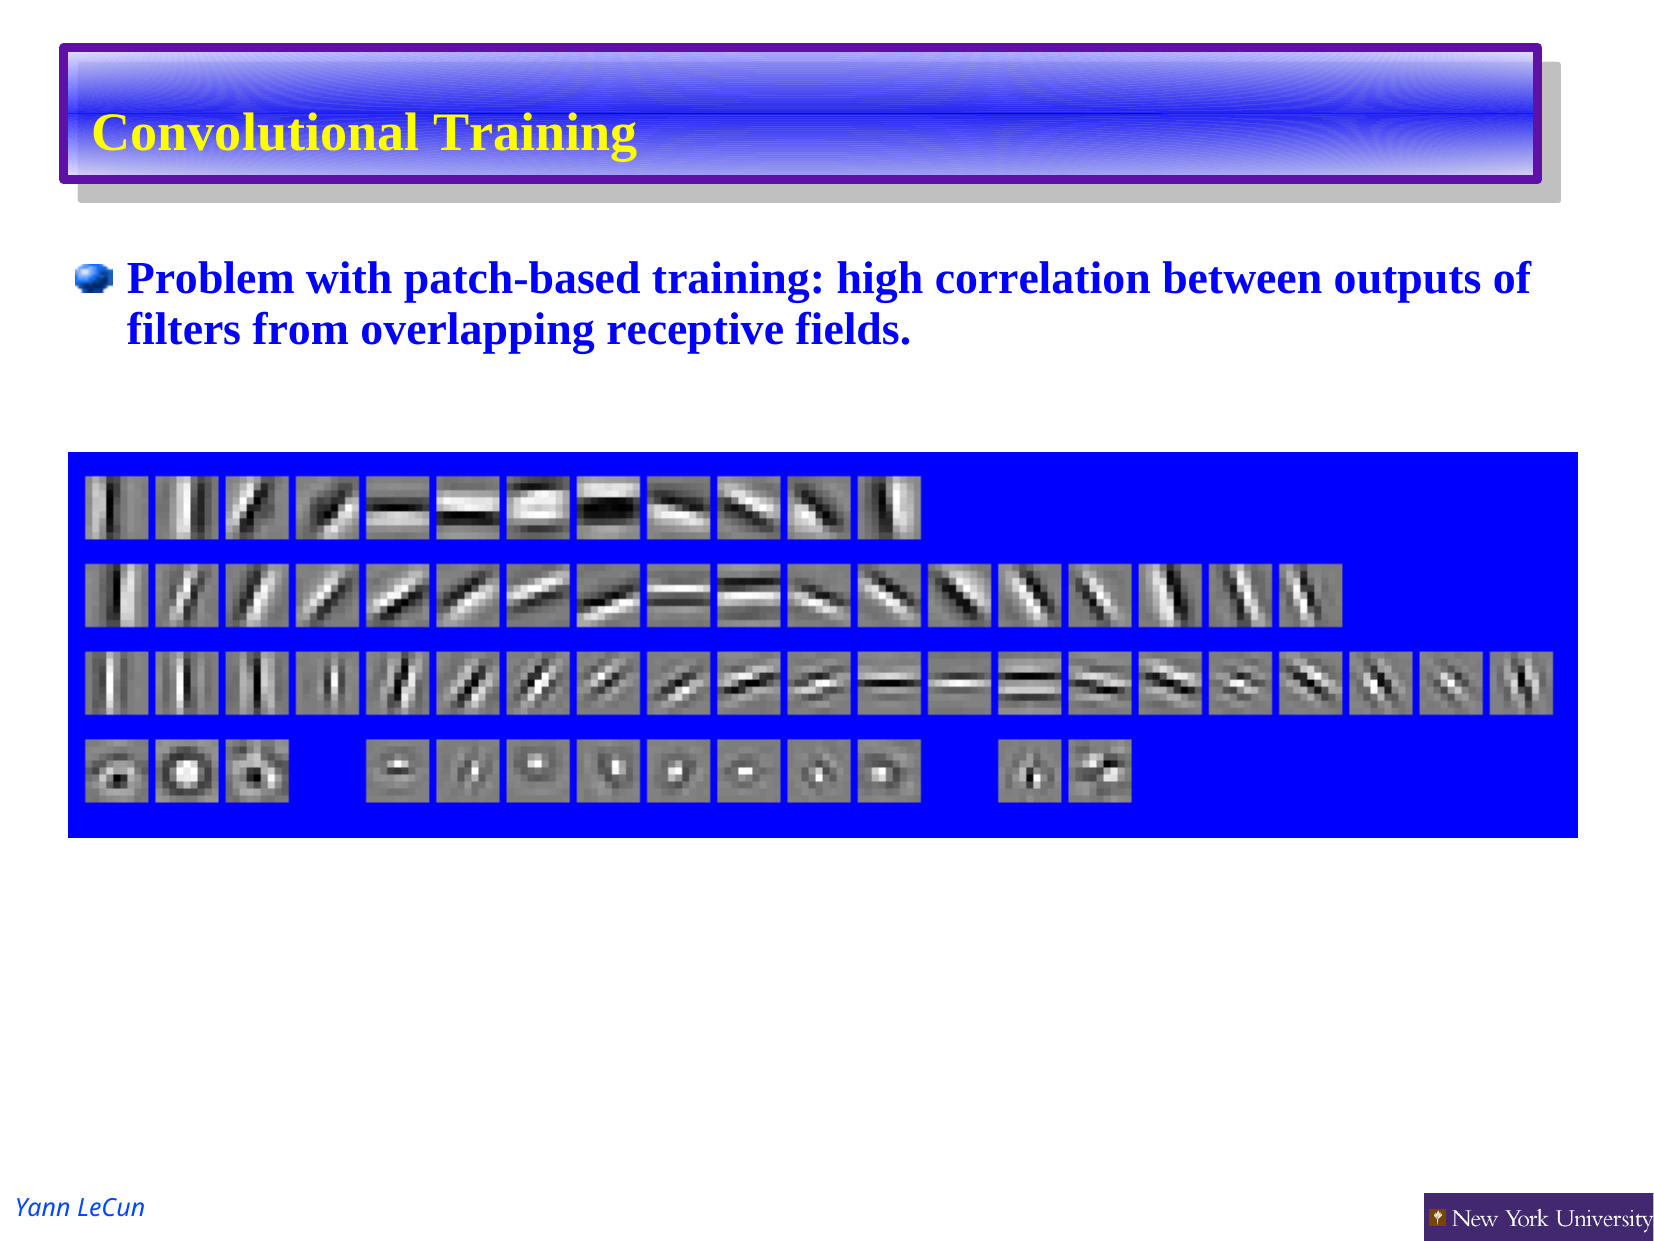

# Convolutional Training
Problem with patch-based training: high correlation between outputs of filters from overlapping receptive fields.